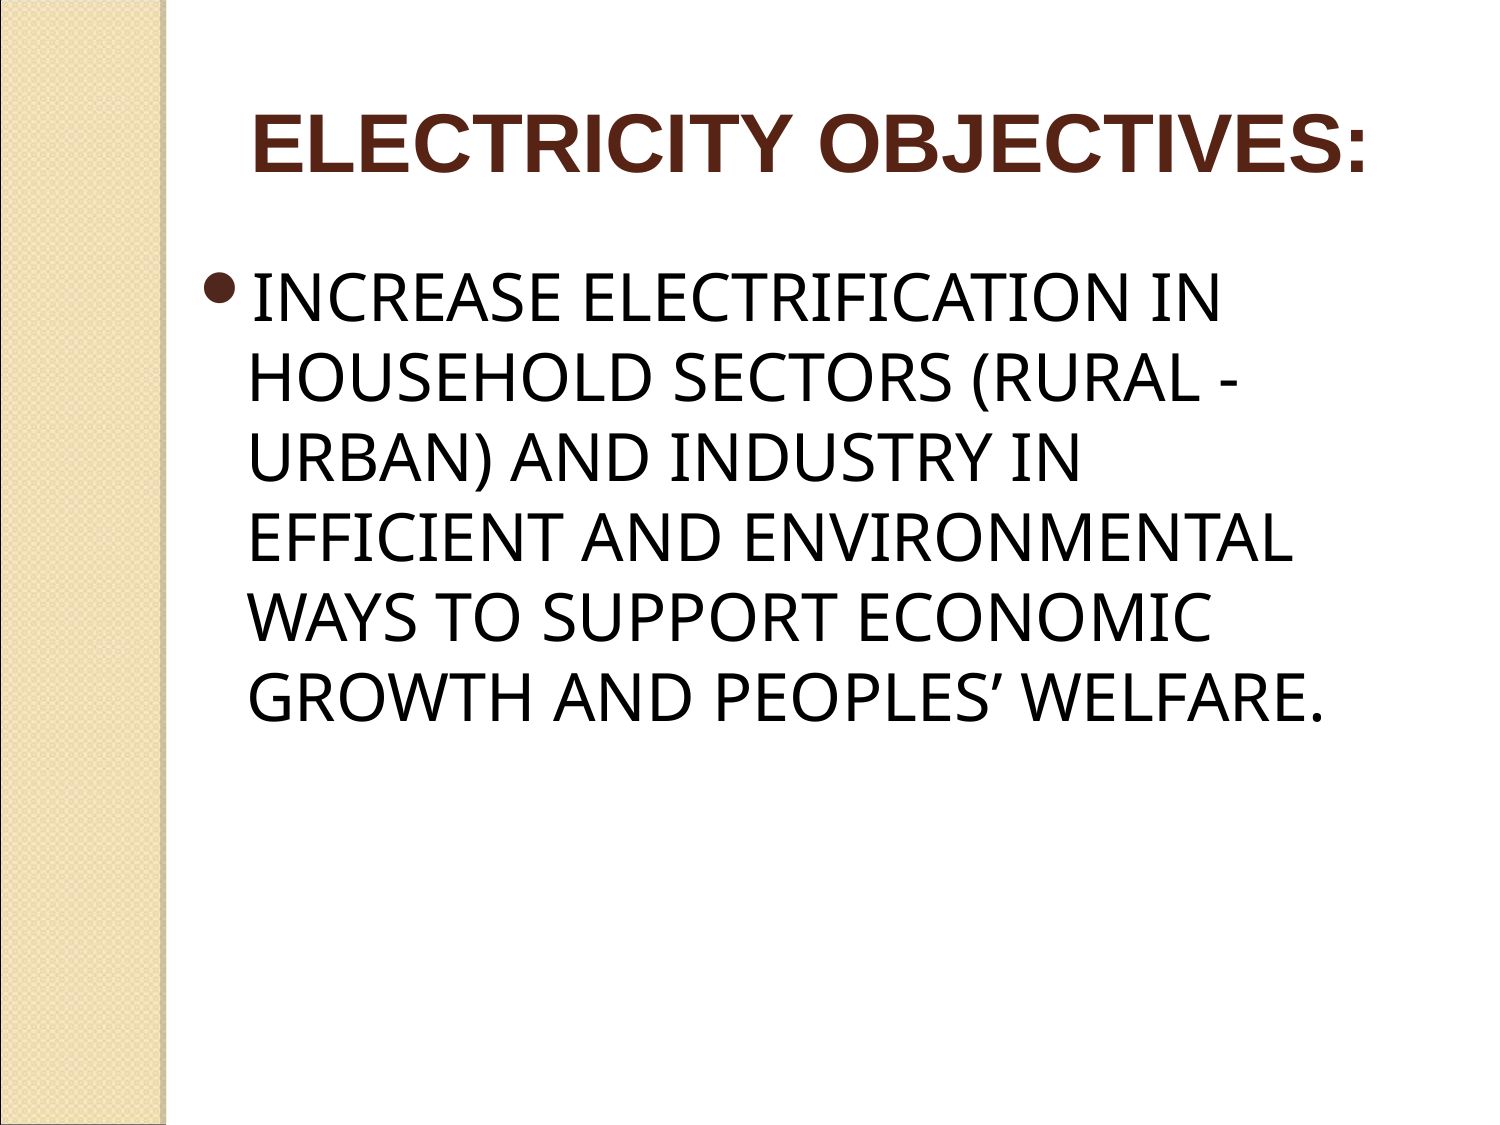

# ELECTRICITY OBJECTIVES:
INCREASE ELECTRIFICATION IN HOUSEHOLD SECTORS (RURAL - URBAN) AND INDUSTRY IN EFFICIENT AND ENVIRONMENTAL WAYS TO SUPPORT ECONOMIC GROWTH AND PEOPLES’ WELFARE.